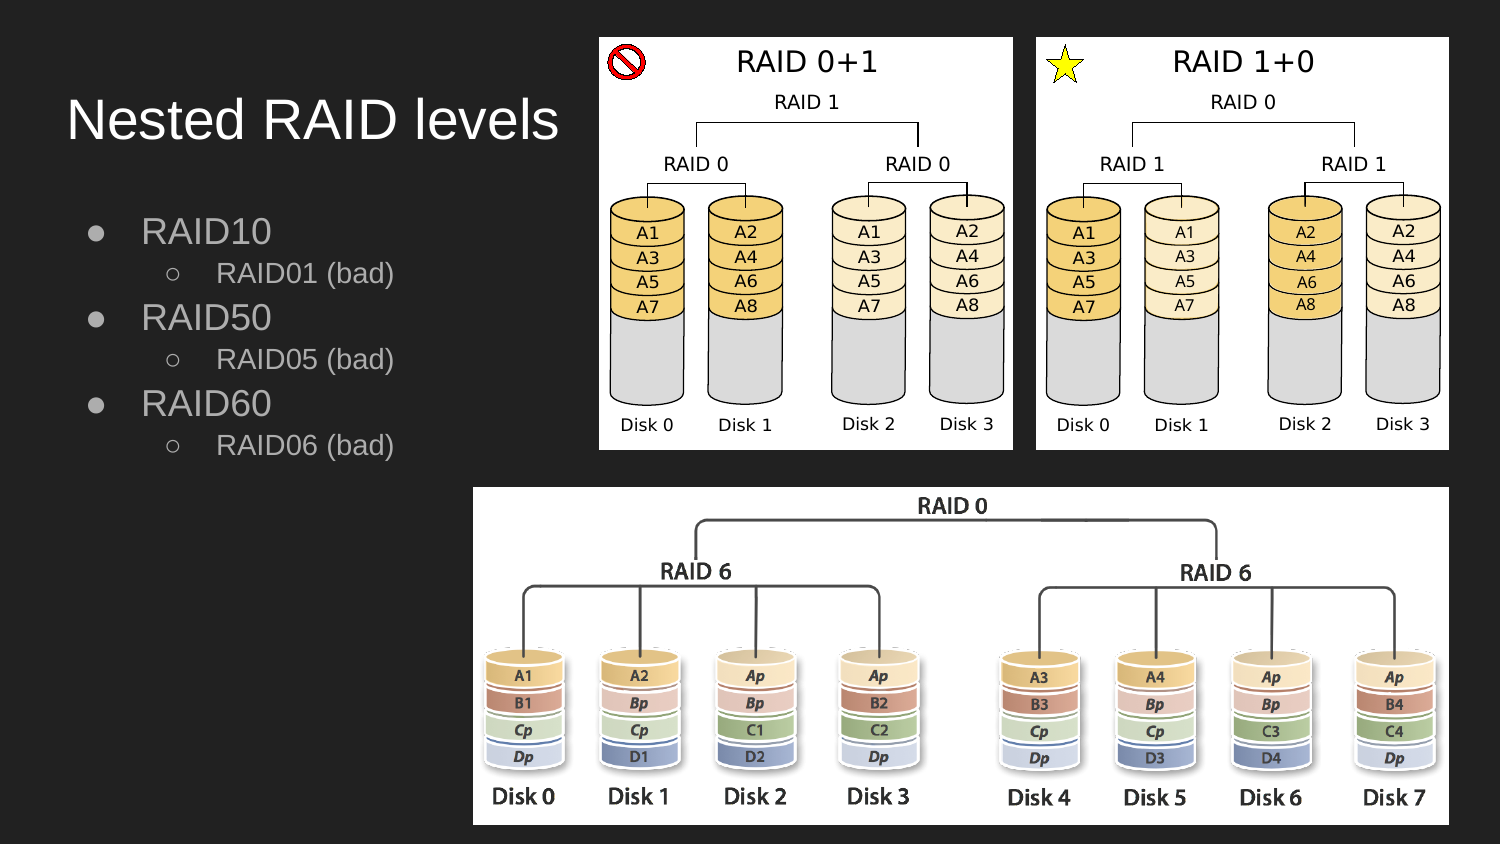

# Nested RAID levels
RAID10
RAID01 (bad)
RAID50
RAID05 (bad)
RAID60
RAID06 (bad)